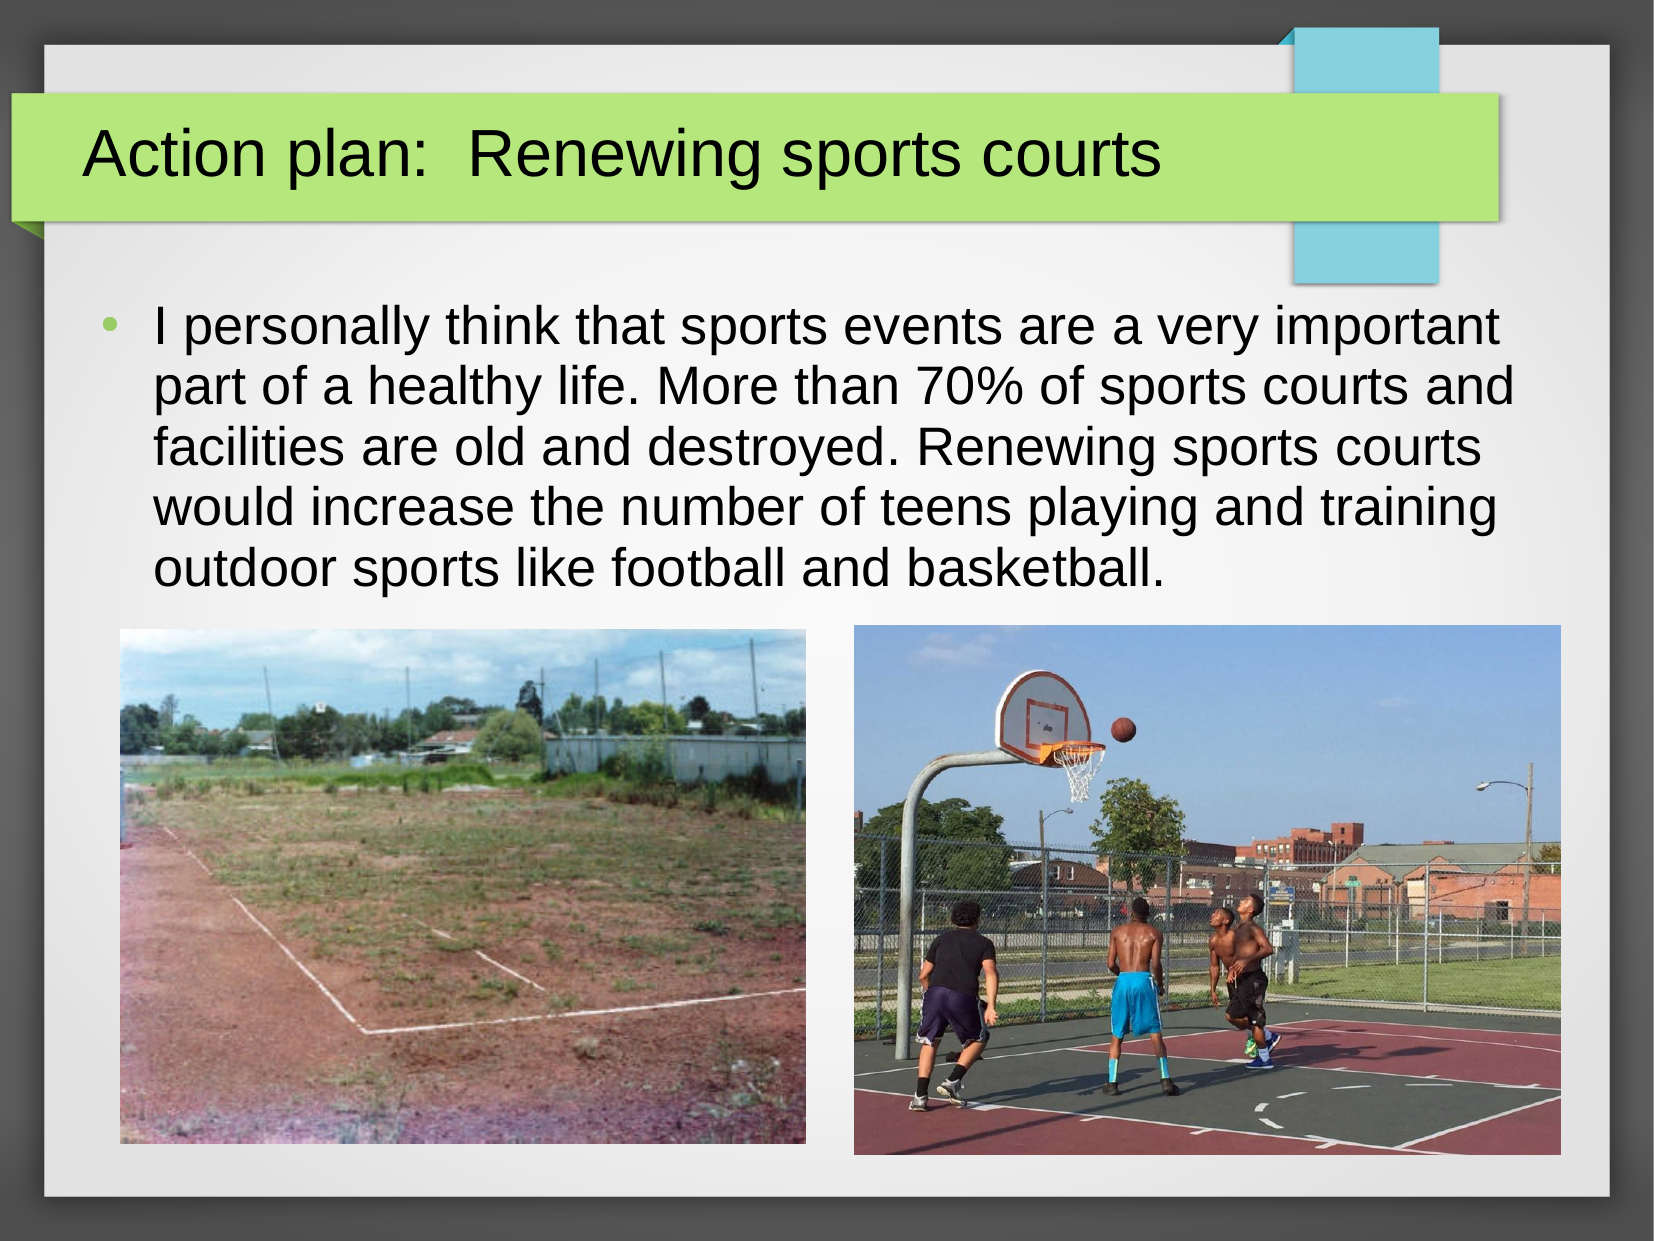

# Action plan: Renewing sports courts
I personally think that sports events are a very important part of a healthy life. More than 70% of sports courts and facilities are old and destroyed. Renewing sports courts would increase the number of teens playing and training outdoor sports like football and basketball.